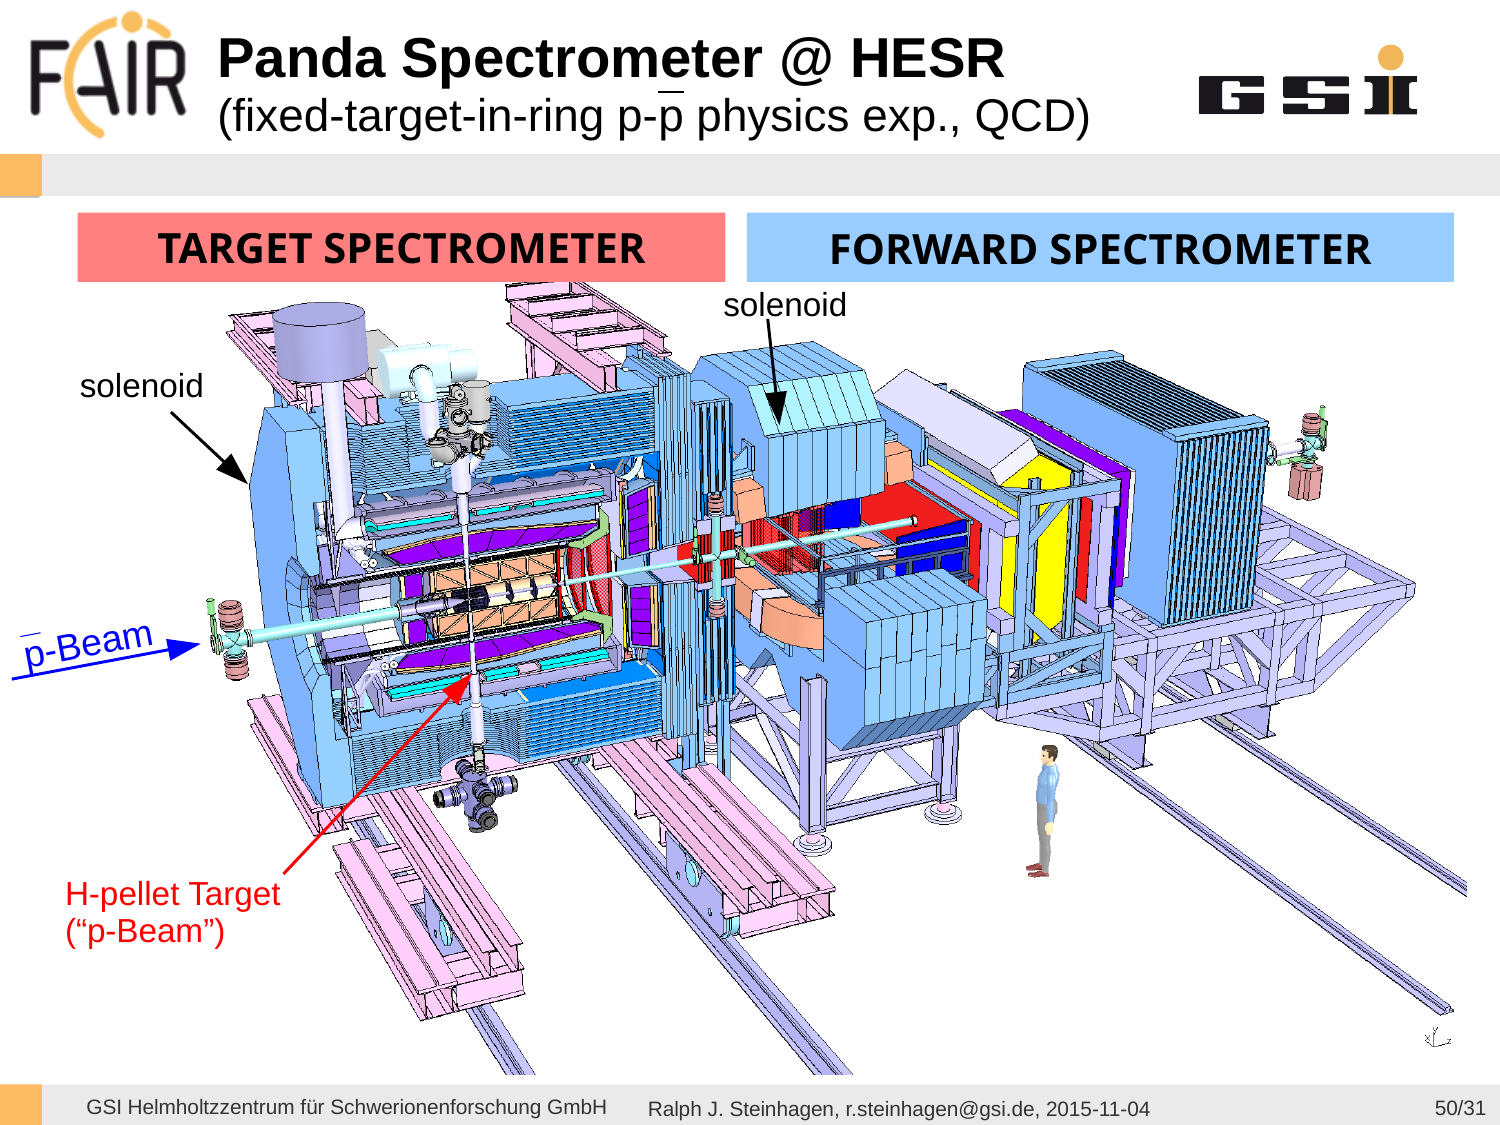

# Panda Spectrometer @ HESR (fixed-target-in-ring p-p physics exp., QCD)
TARGET SPECTROMETER
FORWARD SPECTROMETER
solenoid
solenoid
p-Beam
H-pellet Target
(“p-Beam”)